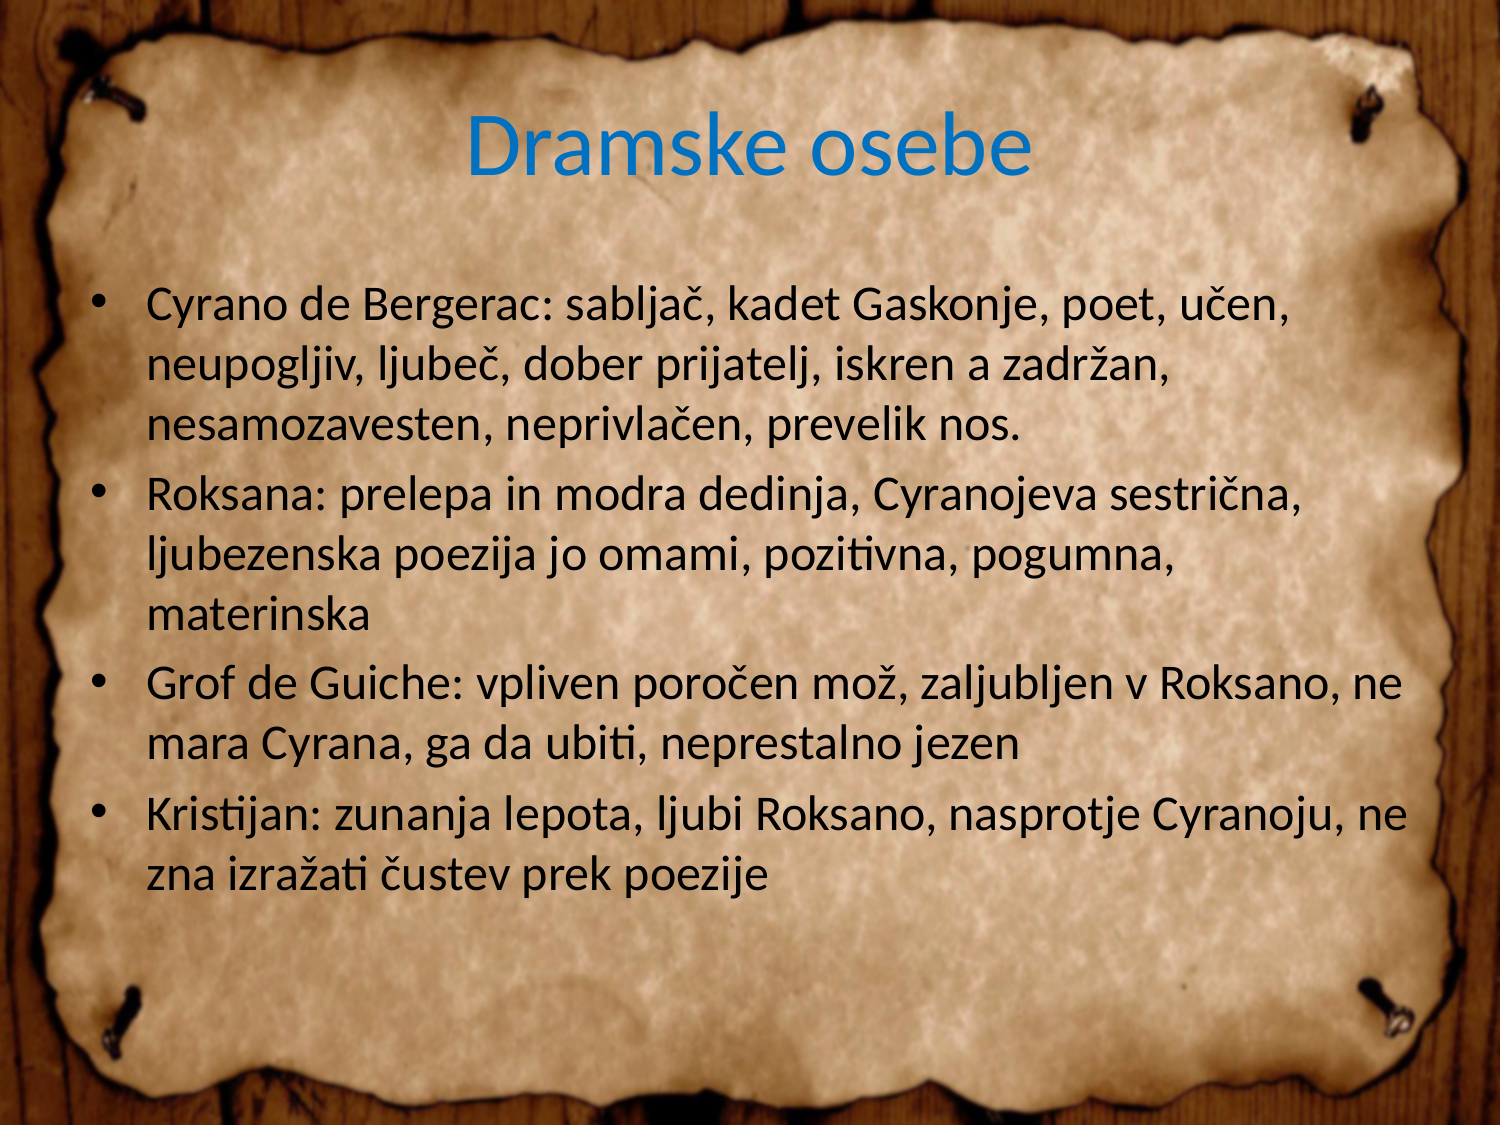

# Dramske osebe
Cyrano de Bergerac: sabljač, kadet Gaskonje, poet, učen, neupogljiv, ljubeč, dober prijatelj, iskren a zadržan, nesamozavesten, neprivlačen, prevelik nos.
Roksana: prelepa in modra dedinja, Cyranojeva sestrična, ljubezenska poezija jo omami, pozitivna, pogumna, materinska
Grof de Guiche: vpliven poročen mož, zaljubljen v Roksano, ne mara Cyrana, ga da ubiti, neprestalno jezen
Kristijan: zunanja lepota, ljubi Roksano, nasprotje Cyranoju, ne zna izražati čustev prek poezije